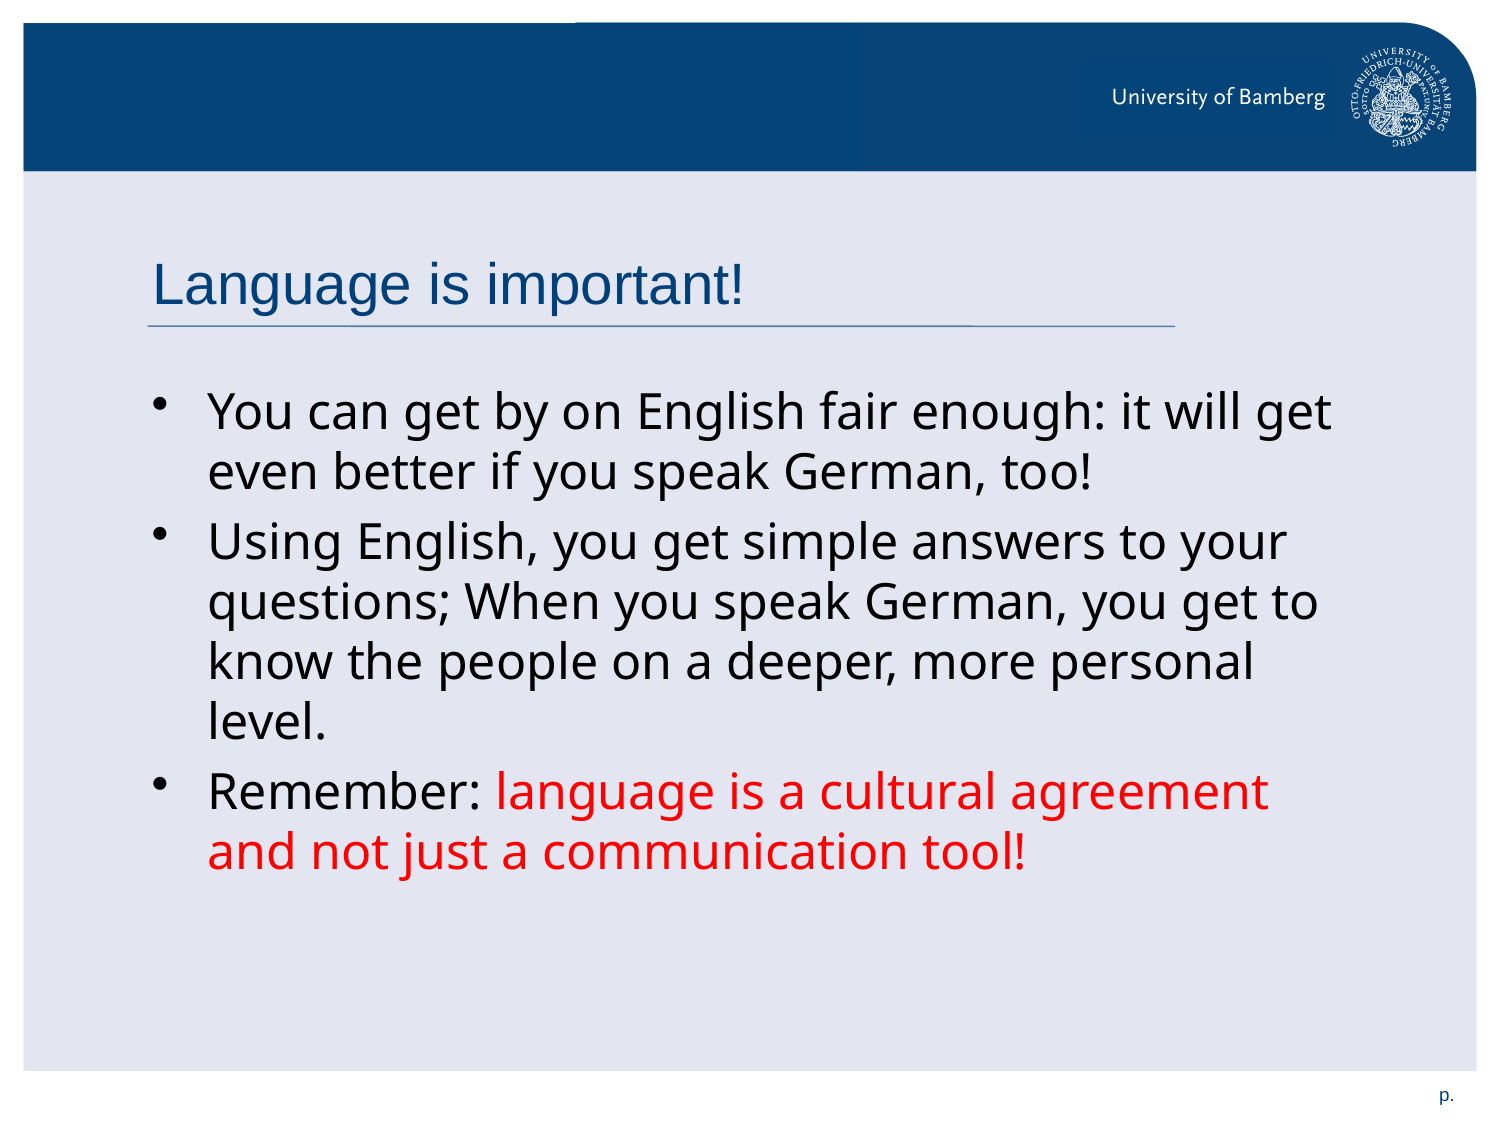

# Language is important!
You can get by on English fair enough: it will get even better if you speak German, too!
Using English, you get simple answers to your questions; When you speak German, you get to know the people on a deeper, more personal level.
Remember: language is a cultural agreement and not just a communication tool!